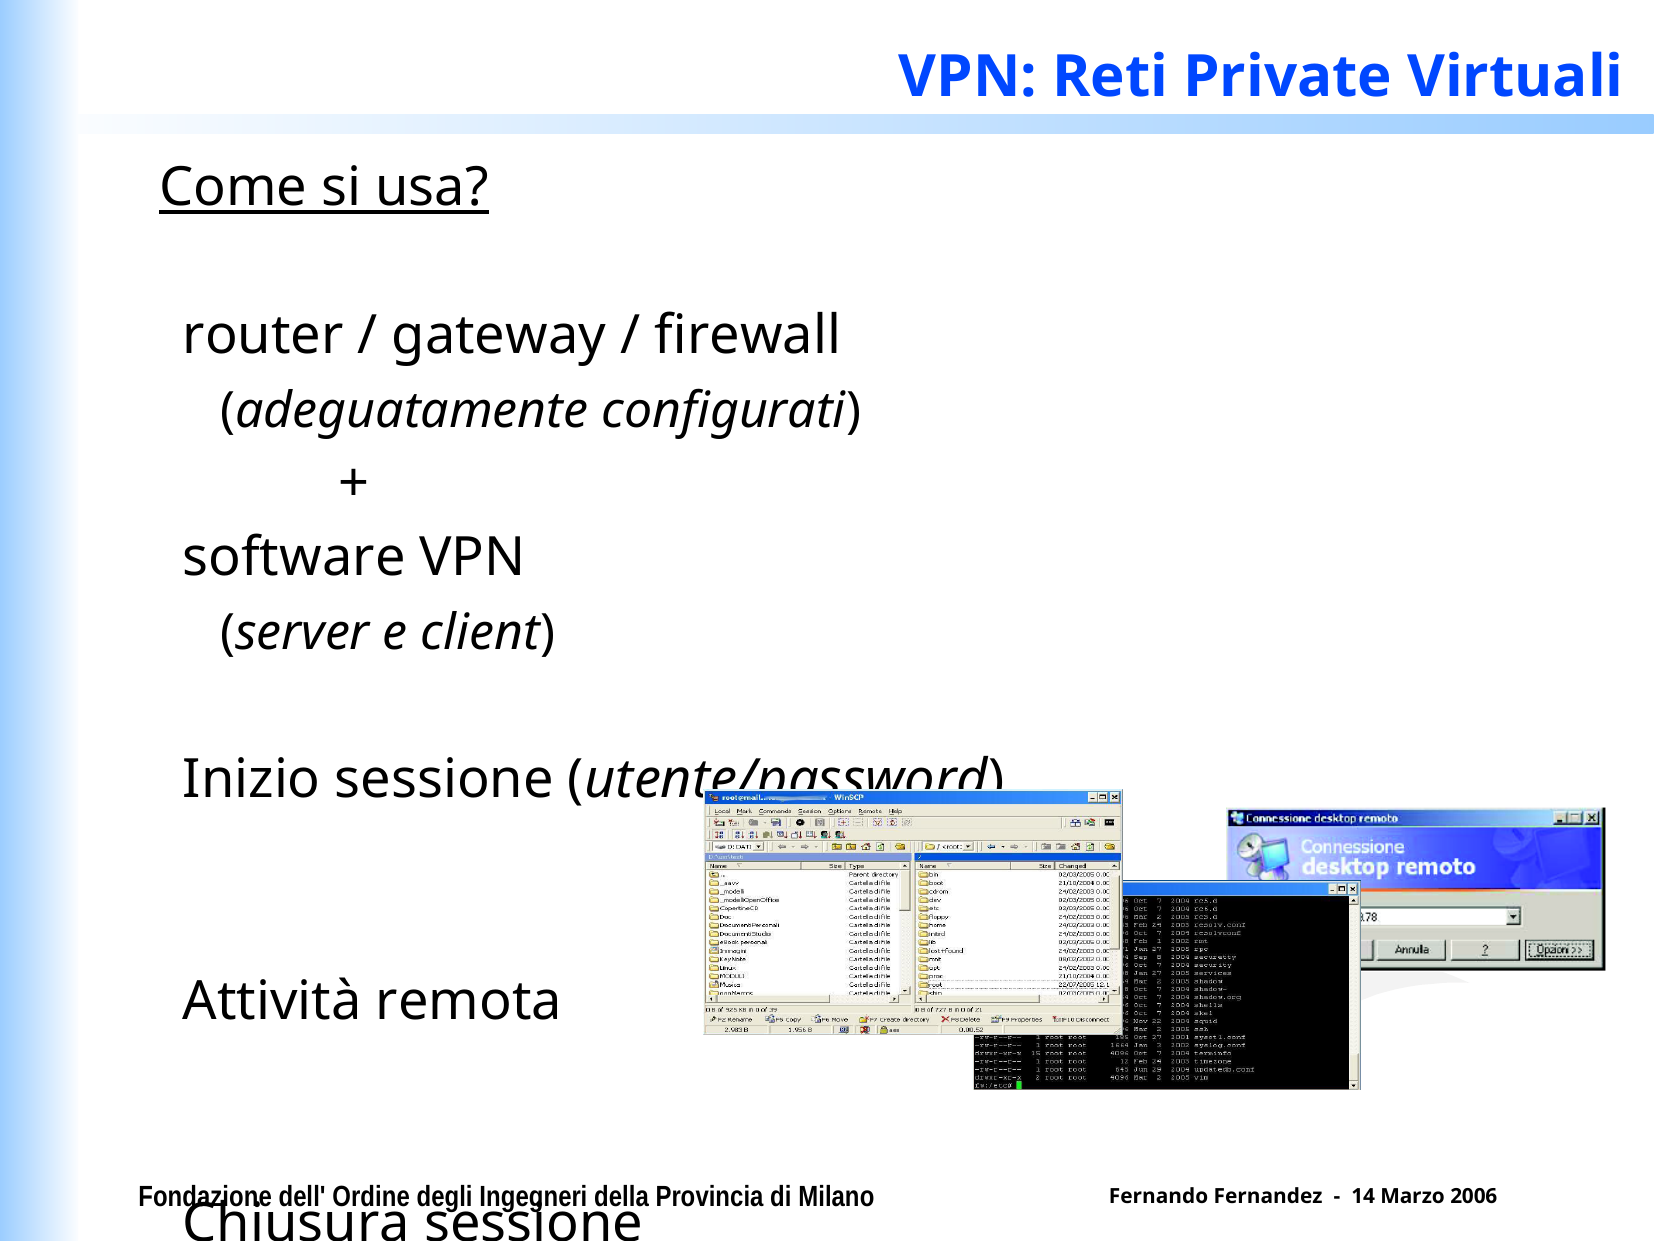

# VPN: Reti Private Virtuali
Come si usa?
router / gateway / firewall
 (adeguatamente configurati)
 +
software VPN
 (server e client)
Inizio sessione (utente/password)
Attività remota
Chiusura sessione